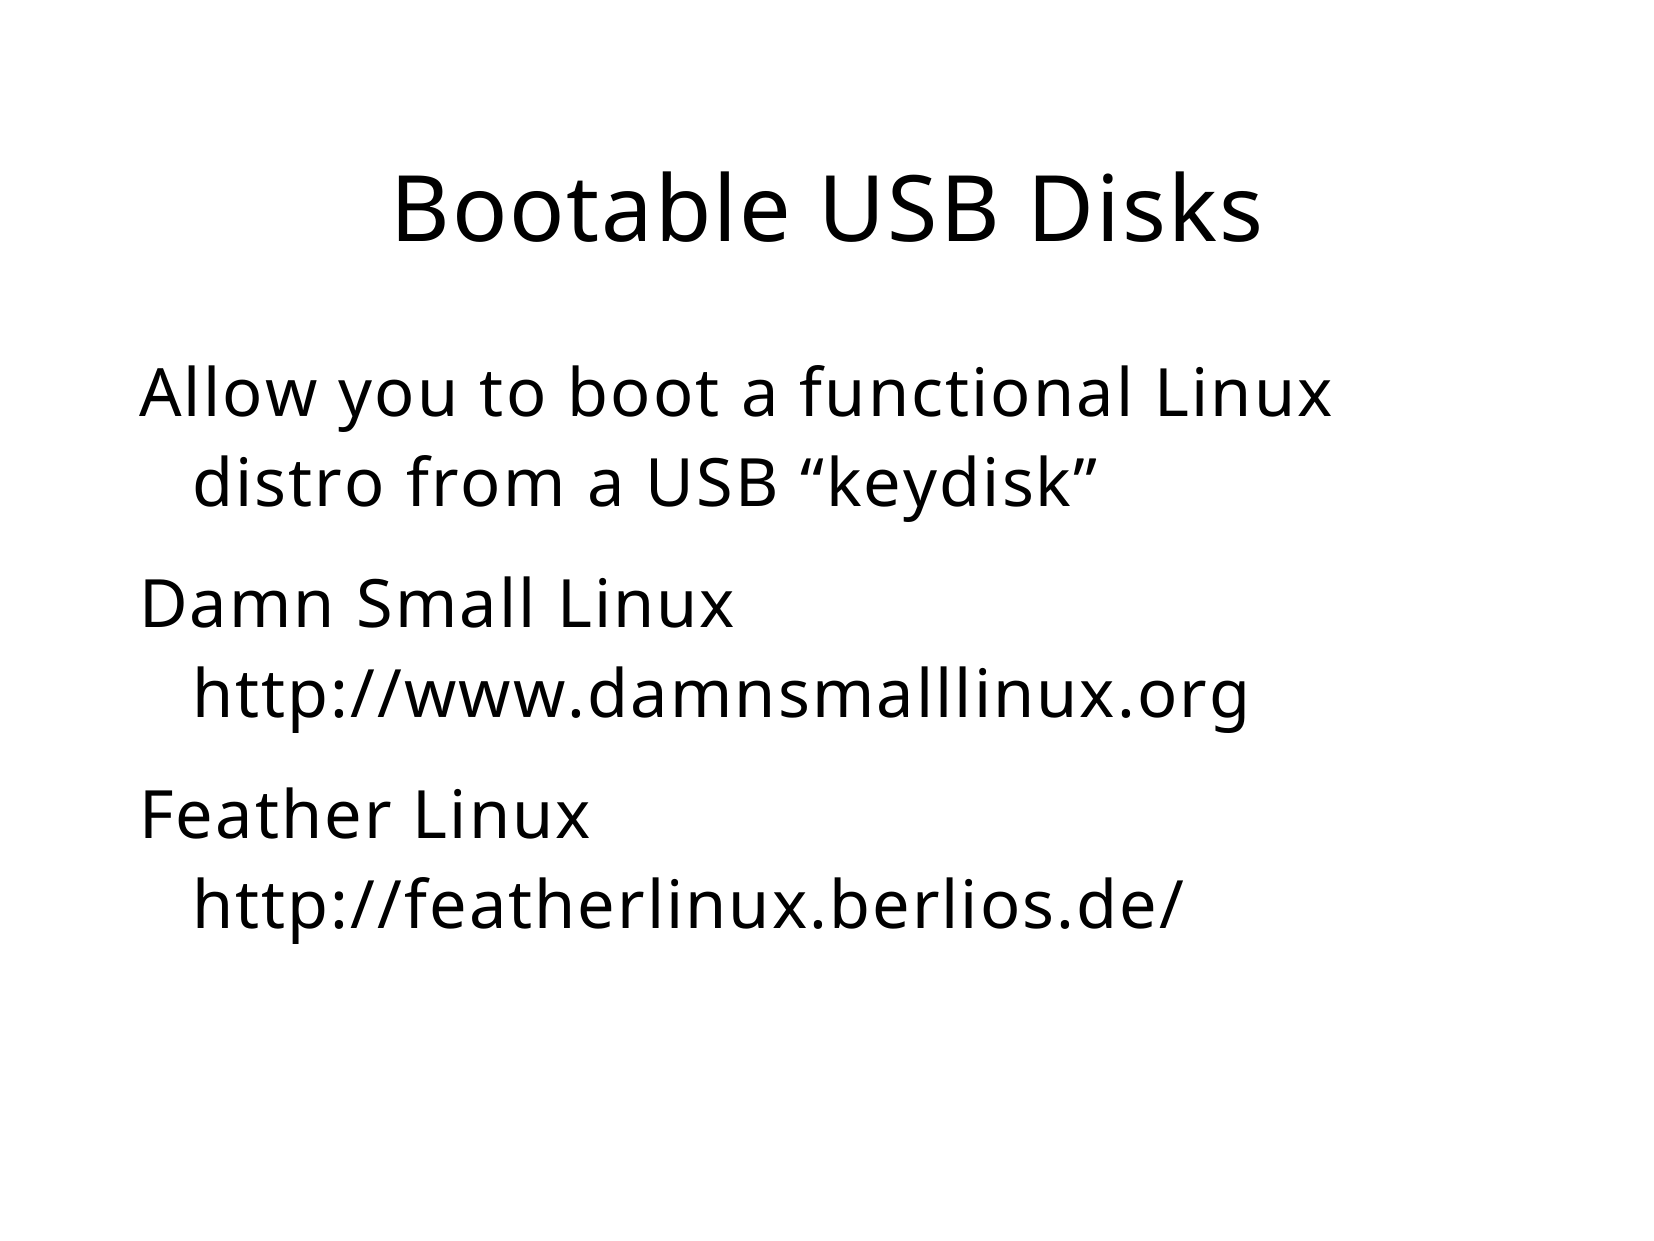

# Bootable USB Disks
Allow you to boot a functional Linux distro from a USB “keydisk”
Damn Small Linux
http://www.damnsmalllinux.org
Feather Linux
http://featherlinux.berlios.de/